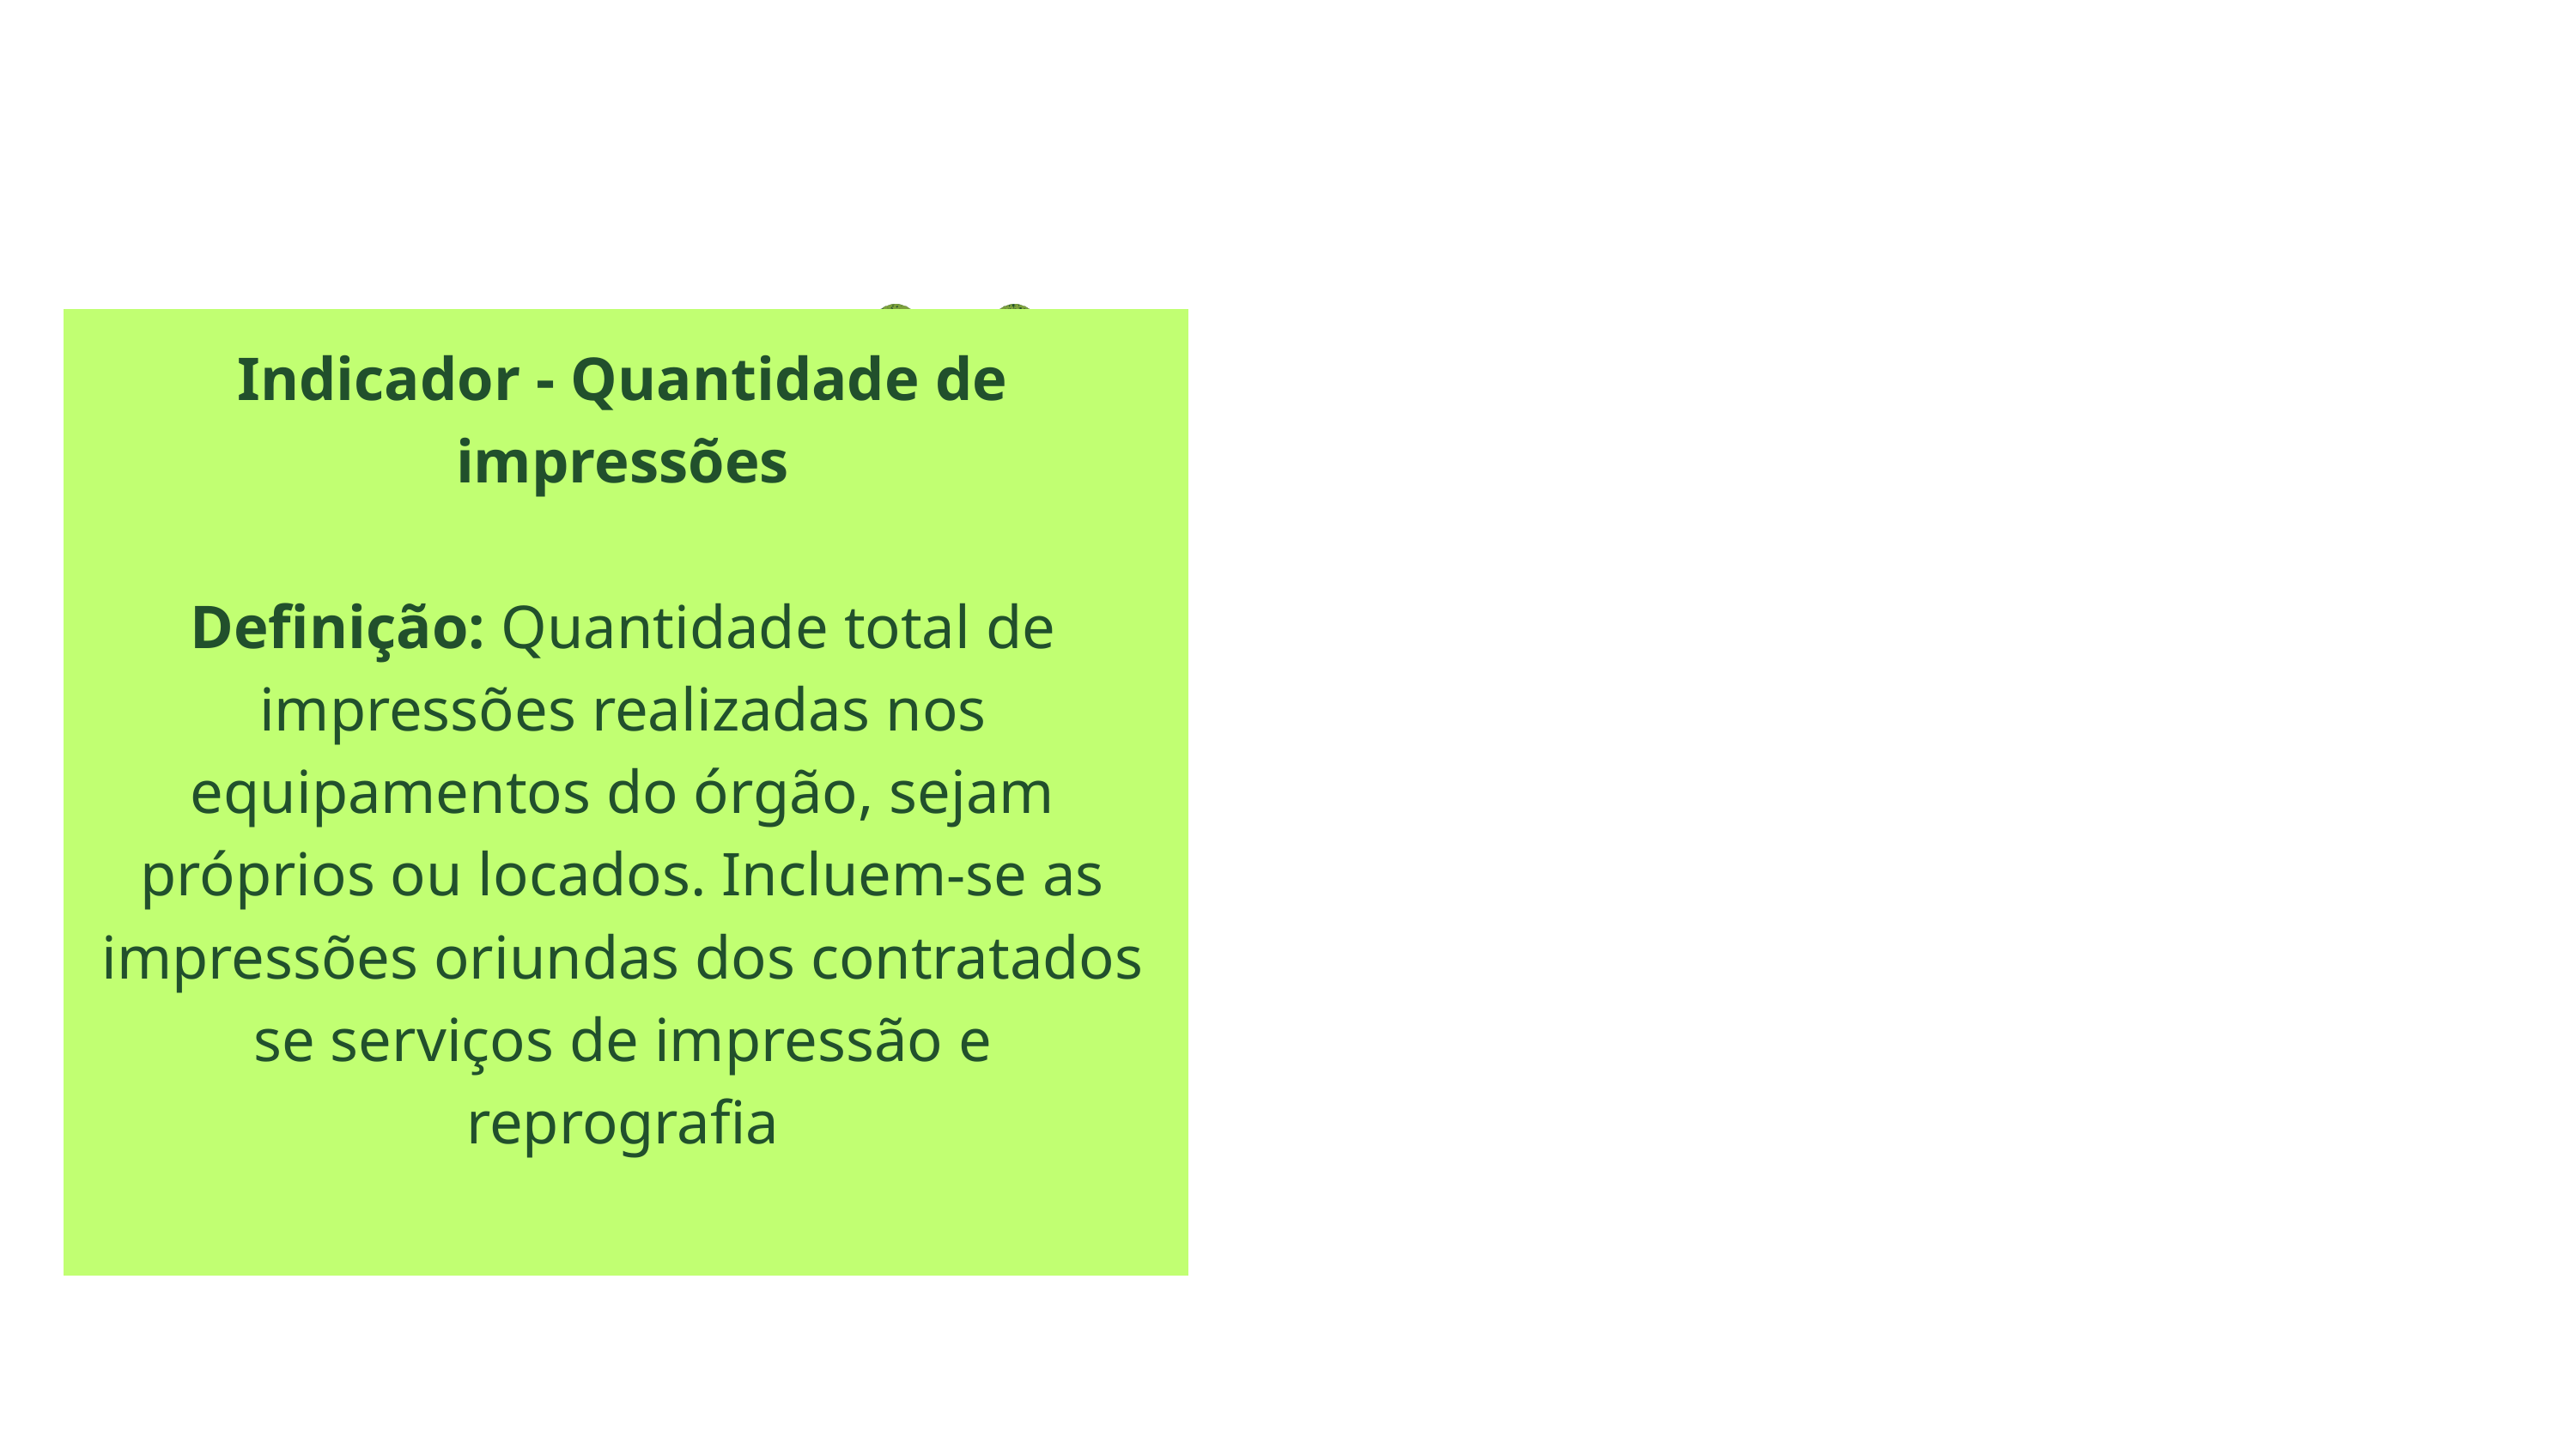

Fórmula: Quantidade de Impressões = Quantidade de Impressões Próprias + Quantidade de Impressões Terceirizadas.
Periodicidade: Mensal.
Metodologia Análise de Desempenho: Anual
Polaridade: Quanto menor o valor, melhor o desempenho.
Unidade responsável pelas metas: Coordenadoria de Comunicação
Indicador - Quantidade de impressões
Definição: Quantidade total de impressões realizadas nos equipamentos do órgão, sejam próprios ou locados. Incluem-se as impressões oriundas dos contratados se serviços de impressão e reprografia